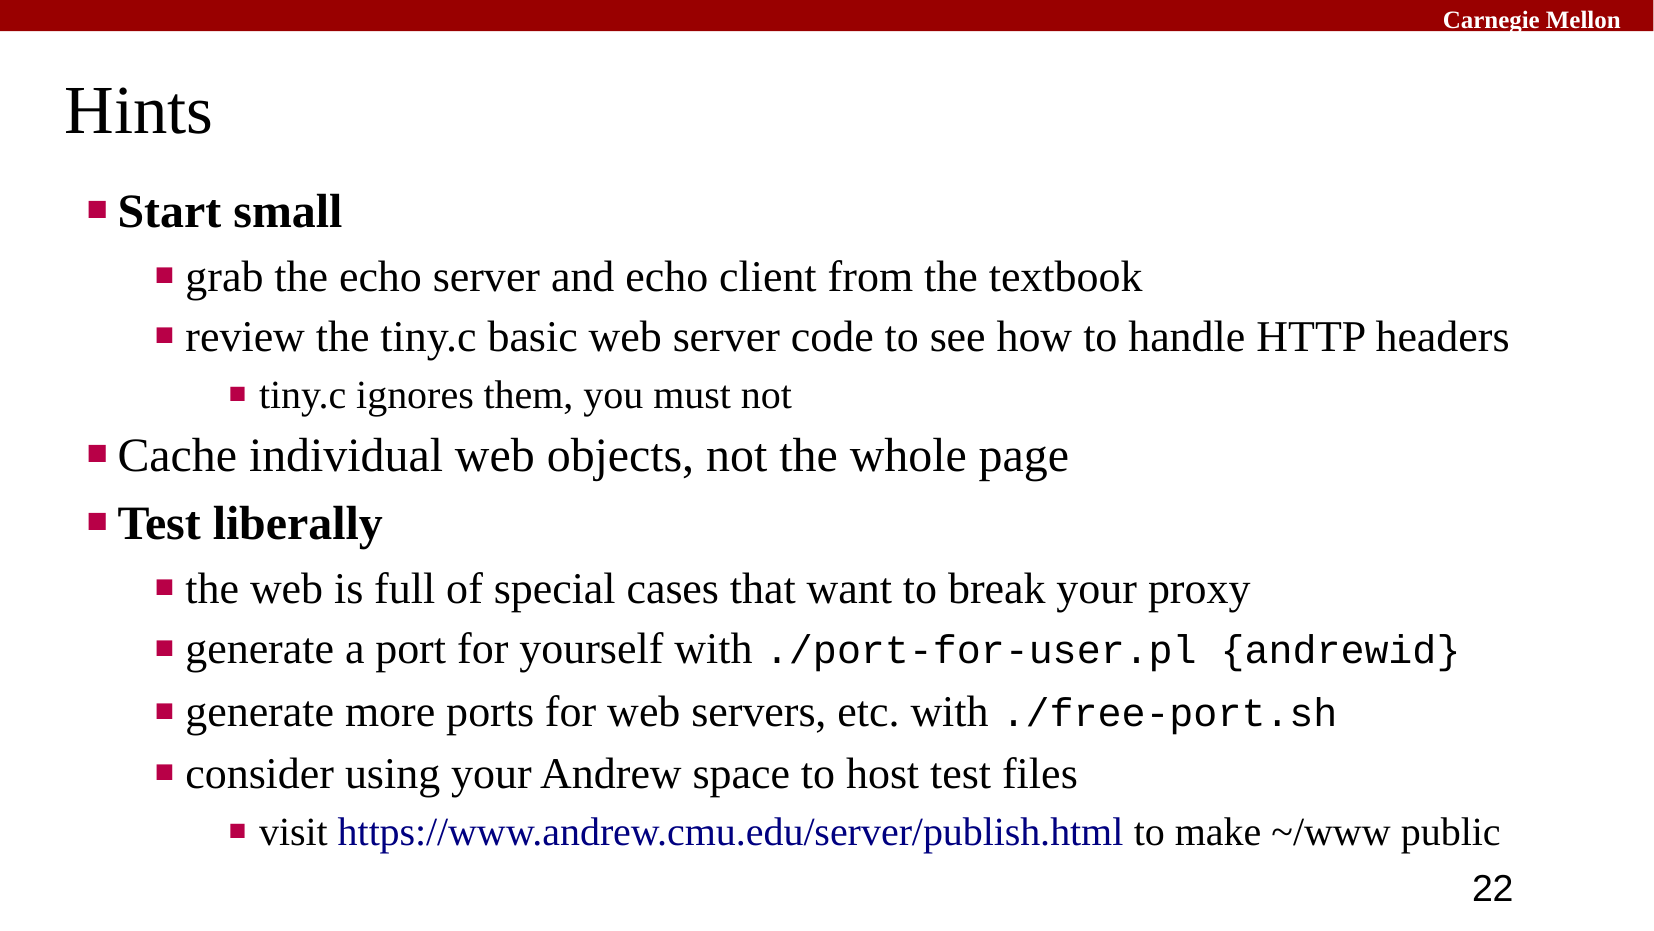

# Hints
Start small
grab the echo server and echo client from the textbook
review the tiny.c basic web server code to see how to handle HTTP headers
tiny.c ignores them, you must not
Cache individual web objects, not the whole page
Test liberally
the web is full of special cases that want to break your proxy
generate a port for yourself with ./port-for-user.pl {andrewid}
generate more ports for web servers, etc. with ./free-port.sh
consider using your Andrew space to host test files
visit https://www.andrew.cmu.edu/server/publish.html to make ~/www public